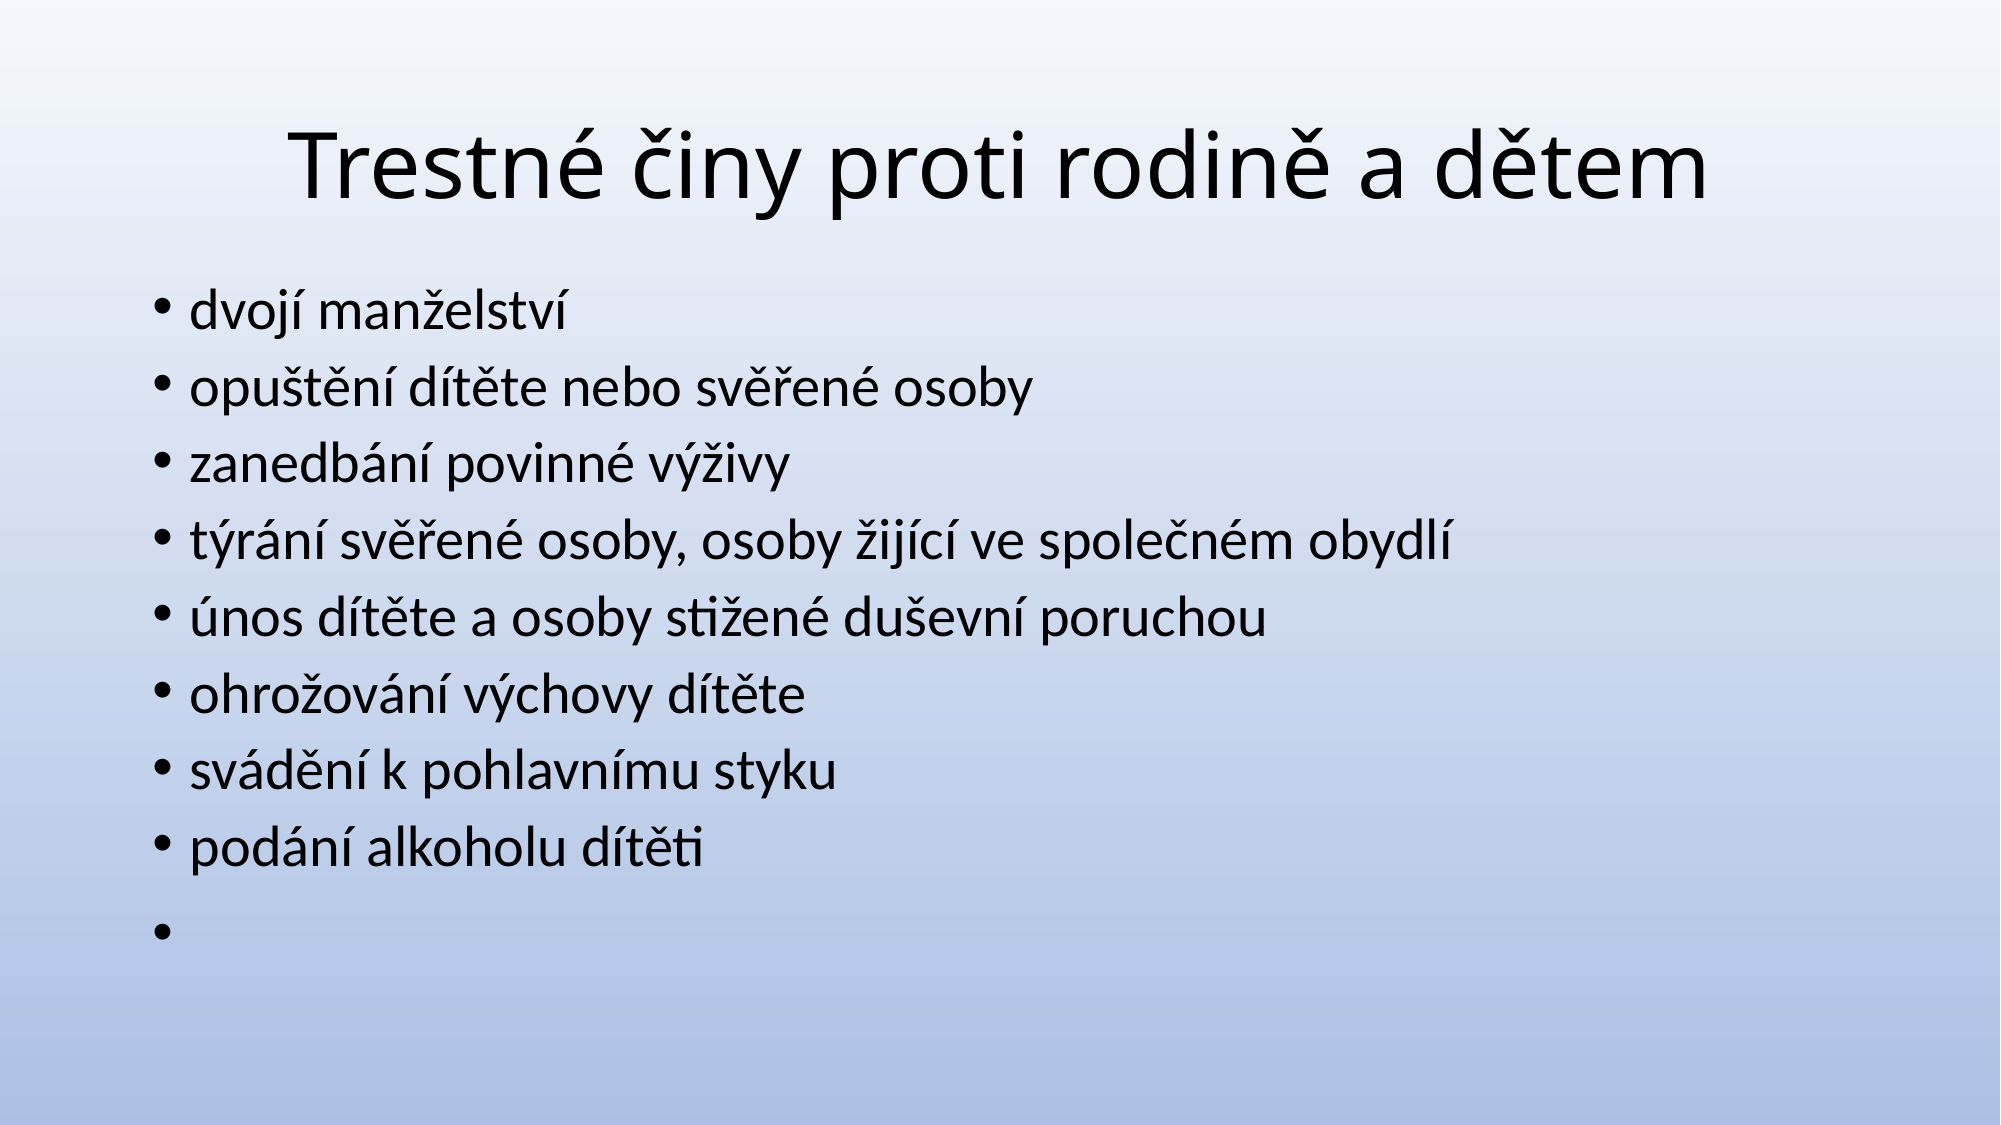

# Trestné činy proti rodině a dětem
dvojí manželství
opuštění dítěte nebo svěřené osoby
zanedbání povinné výživy
týrání svěřené osoby, osoby žijící ve společném obydlí
únos dítěte a osoby stižené duševní poruchou
ohrožování výchovy dítěte
svádění k pohlavnímu styku
podání alkoholu dítěti